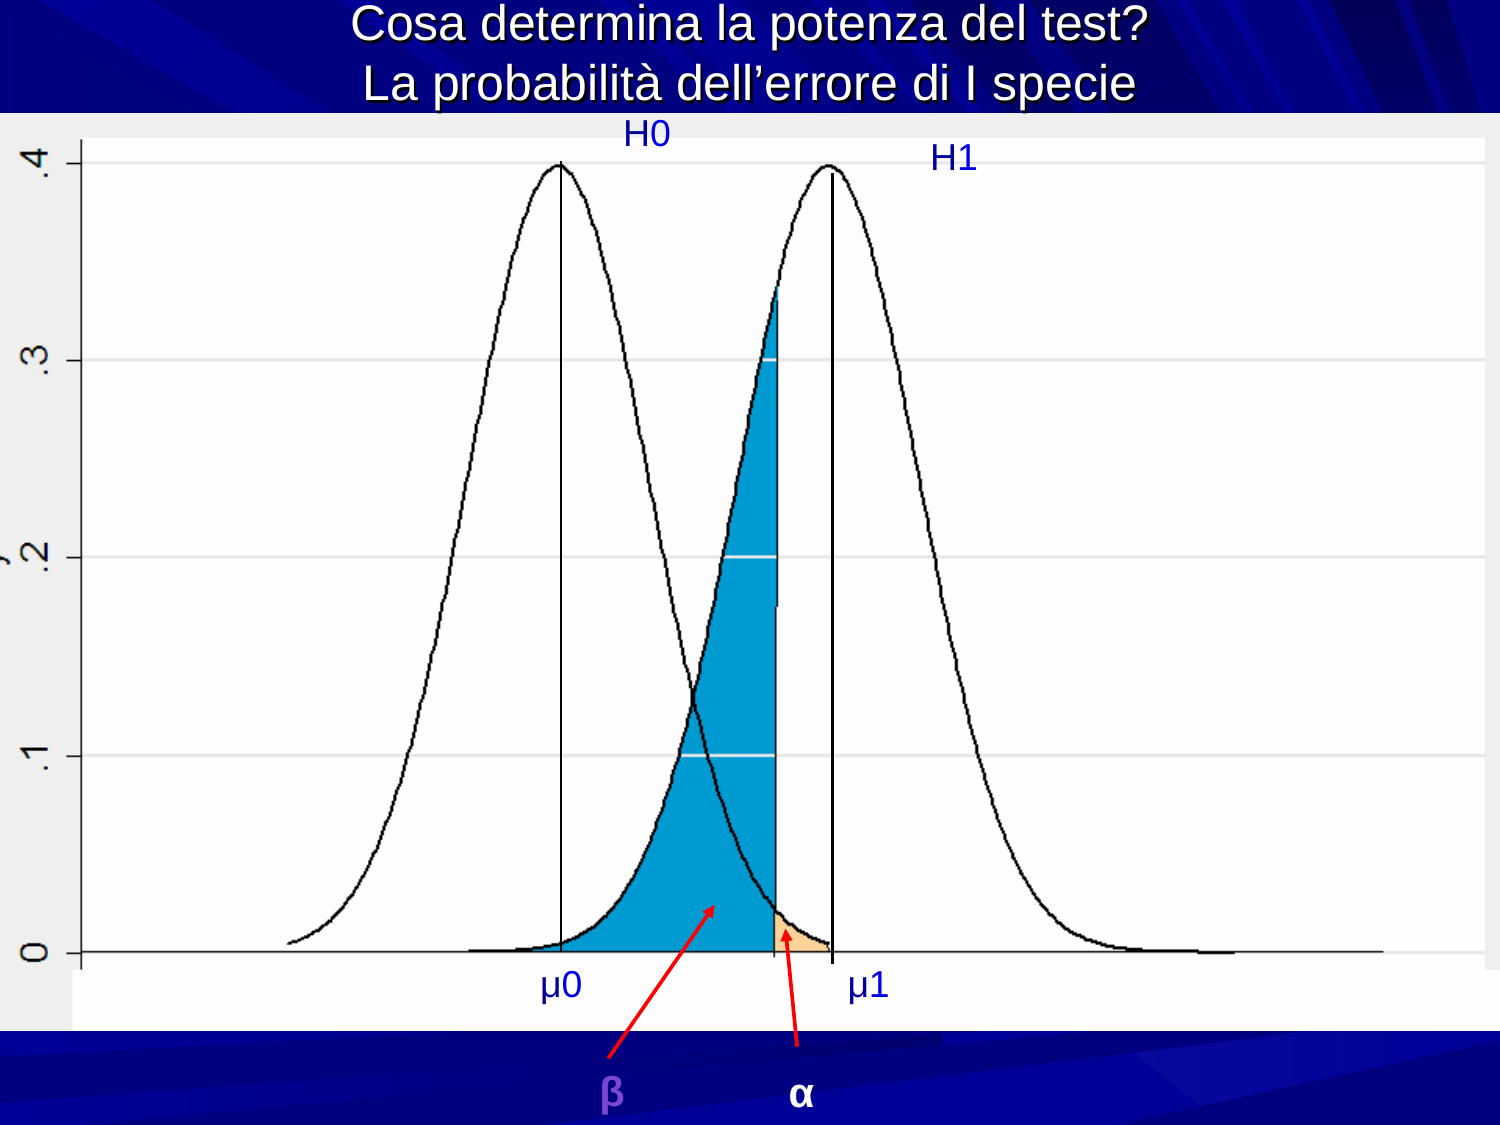

Cosa determina la potenza del test?
La probabilità dell’errore di I specie
H0
H1
μ0
μ1
β
α